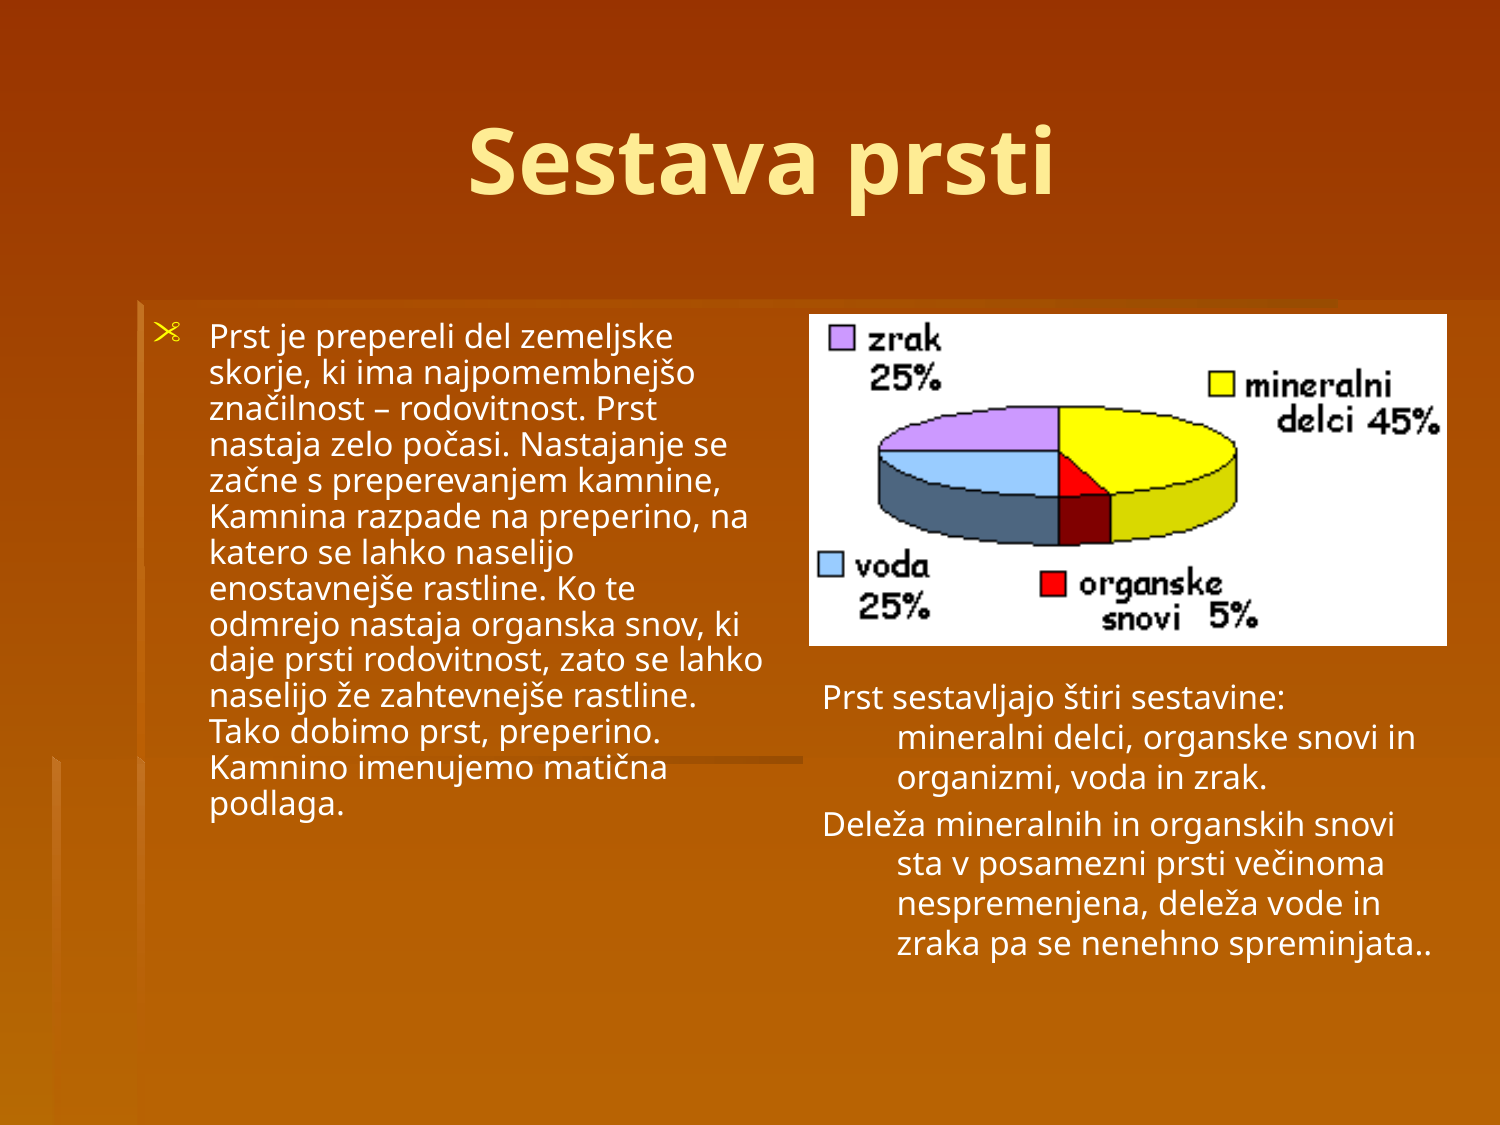

# Sestava prsti
Prst je prepereli del zemeljske skorje, ki ima najpomembnejšo značilnost – rodovitnost. Prst nastaja zelo počasi. Nastajanje se začne s preperevanjem kamnine, Kamnina razpade na preperino, na katero se lahko naselijo enostavnejše rastline. Ko te odmrejo nastaja organska snov, ki daje prsti rodovitnost, zato se lahko naselijo že zahtevnejše rastline. Tako dobimo prst, preperino. Kamnino imenujemo matična podlaga.
Prst sestavljajo štiri sestavine: mineralni delci, organske snovi in organizmi, voda in zrak.
Deleža mineralnih in organskih snovi sta v posamezni prsti večinoma nespremenjena, deleža vode in zraka pa se nenehno spreminjata..